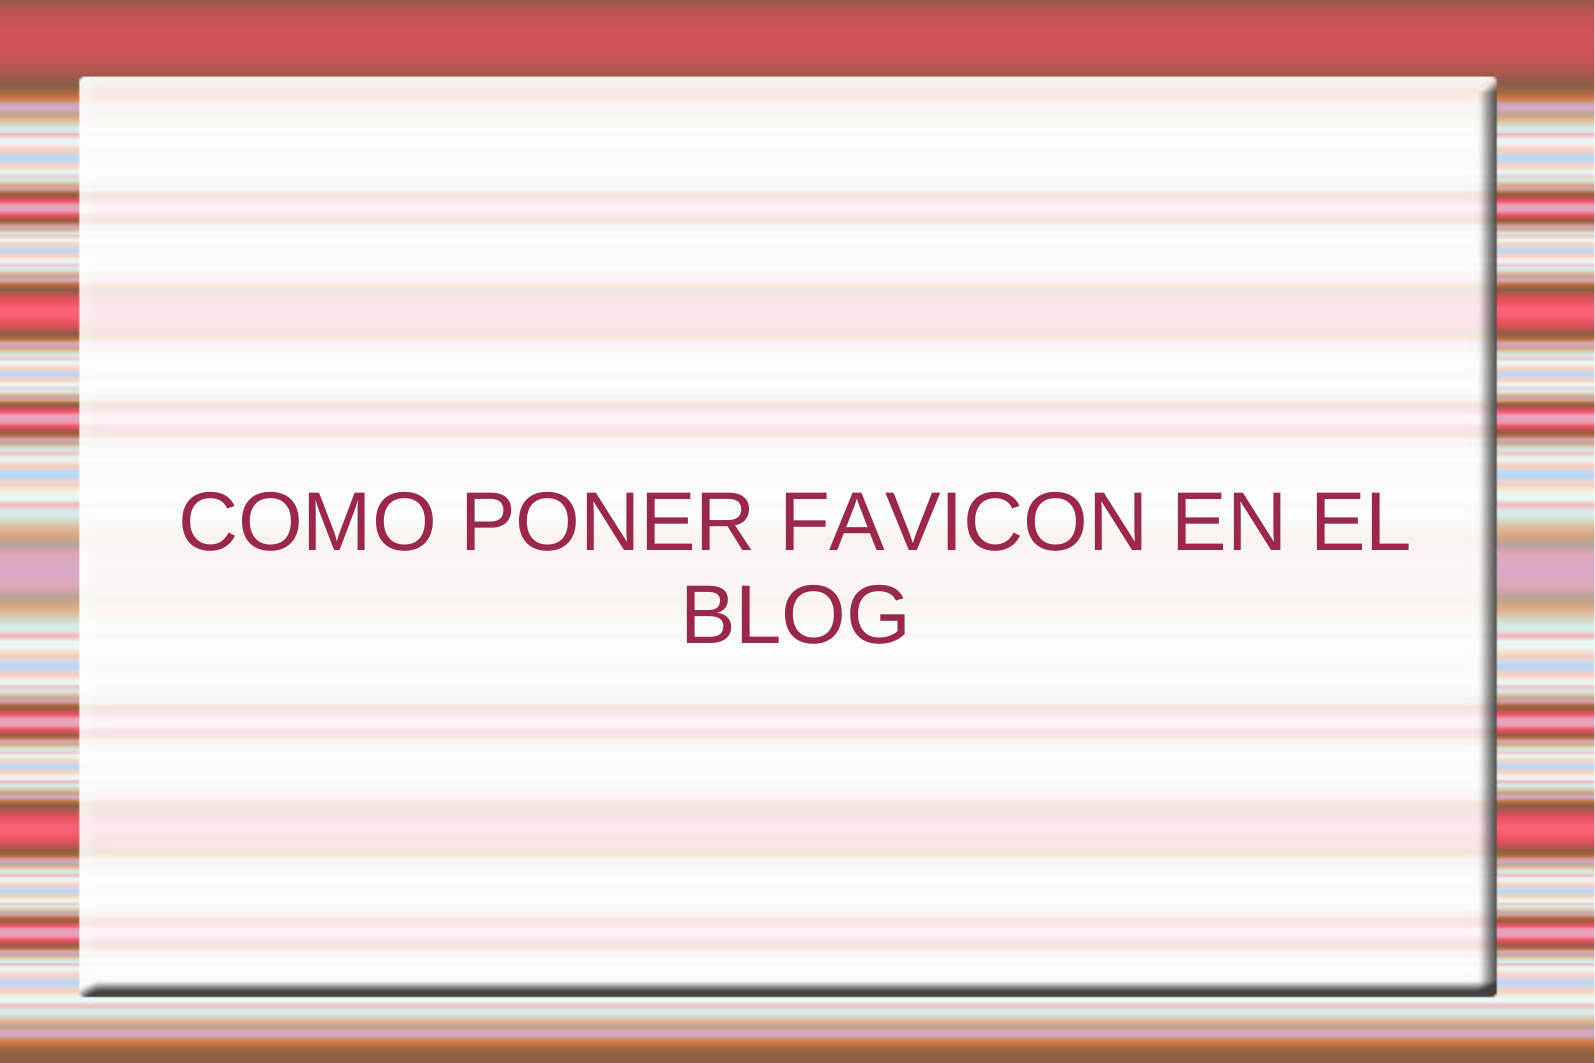

# COMO PONER FAVICON EN EL BLOG